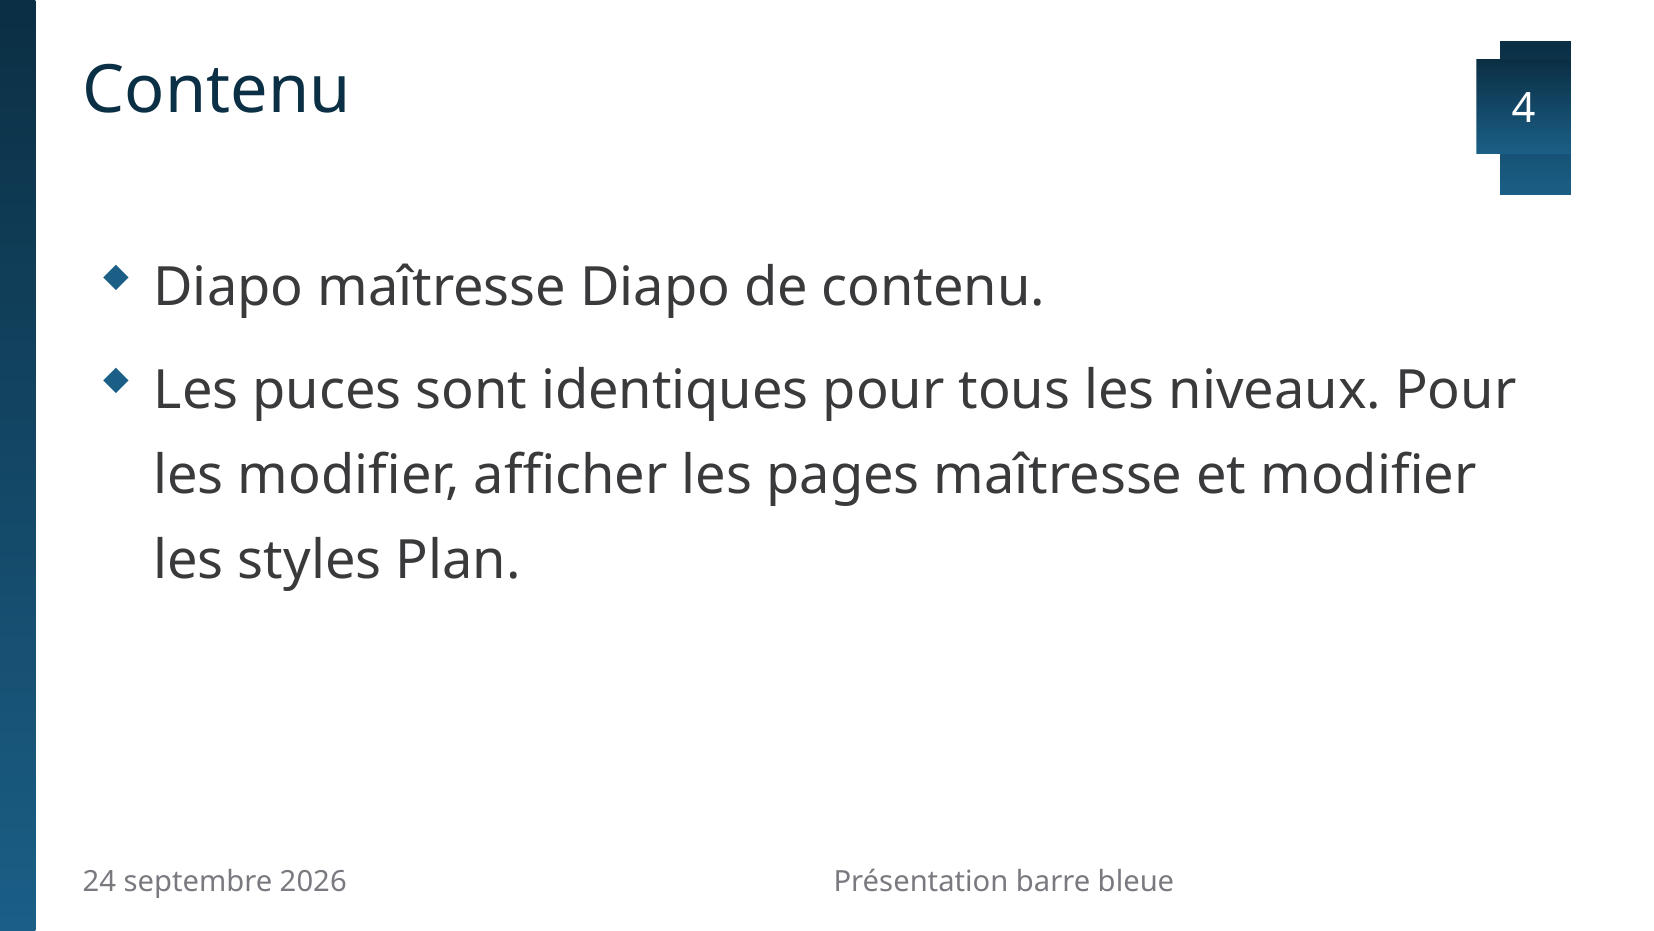

# Contenu
Diapo maîtresse Diapo de contenu.
Les puces sont identiques pour tous les niveaux. Pour les modifier, afficher les pages maîtresse et modifier les styles Plan.
Présentation barre bleue